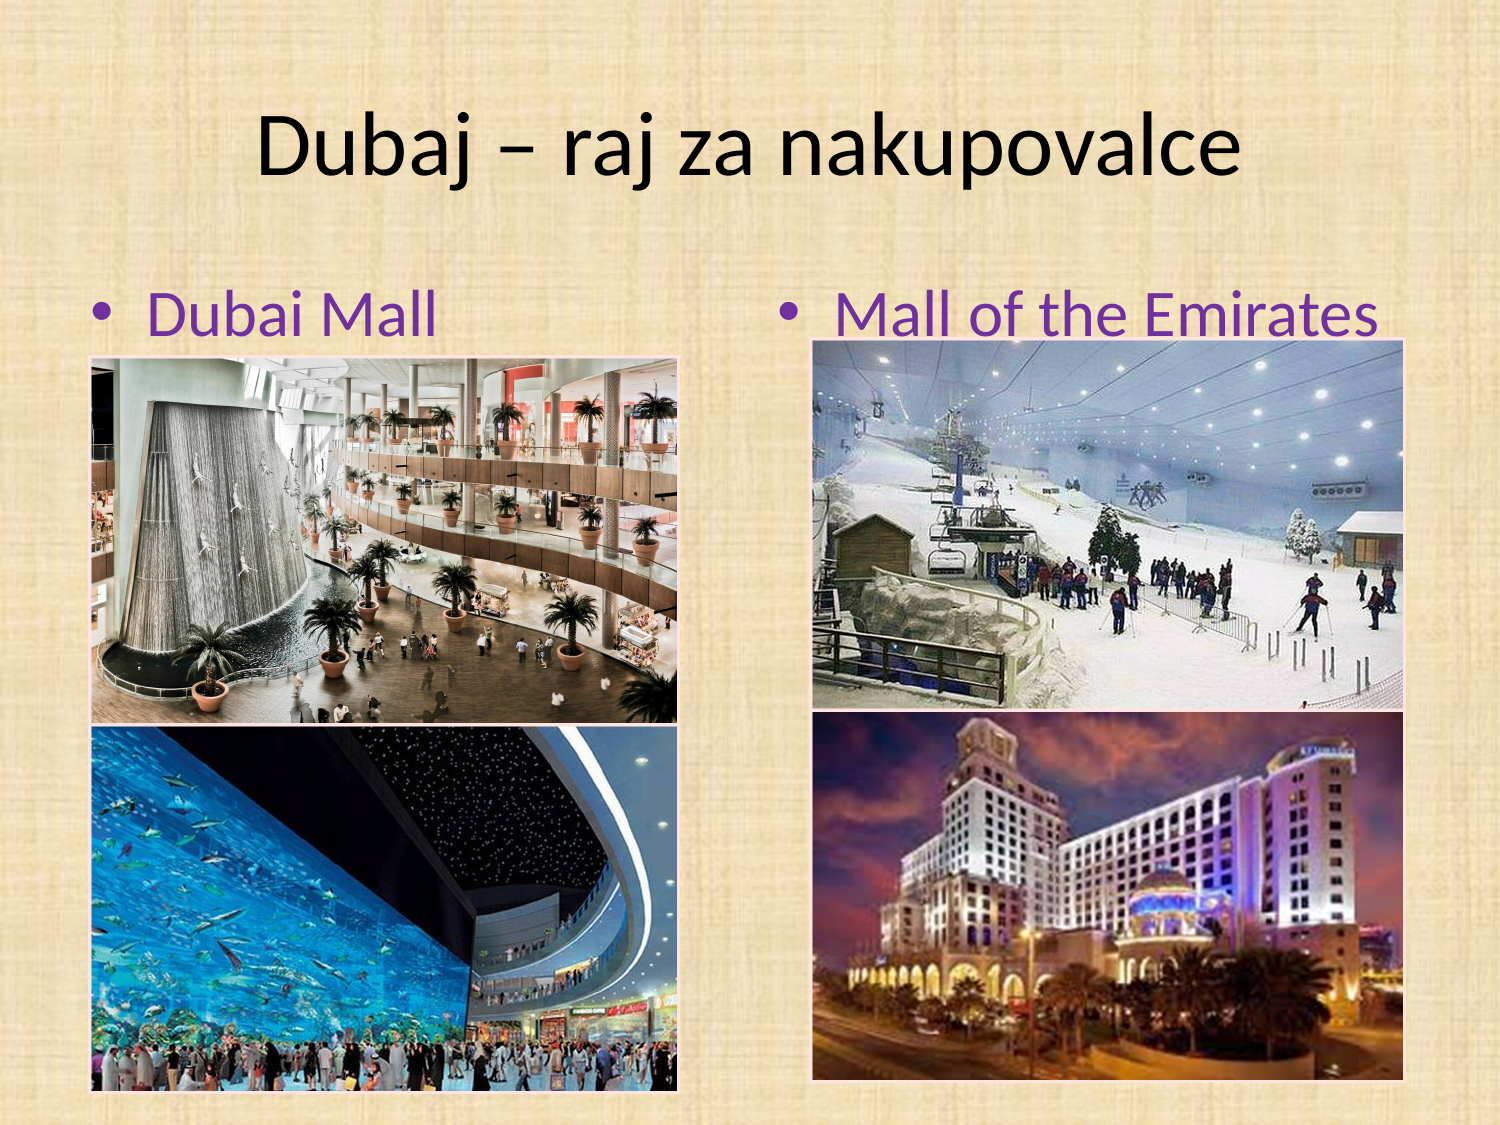

# Dubaj – raj za nakupovalce
Dubai Mall
Mall of the Emirates